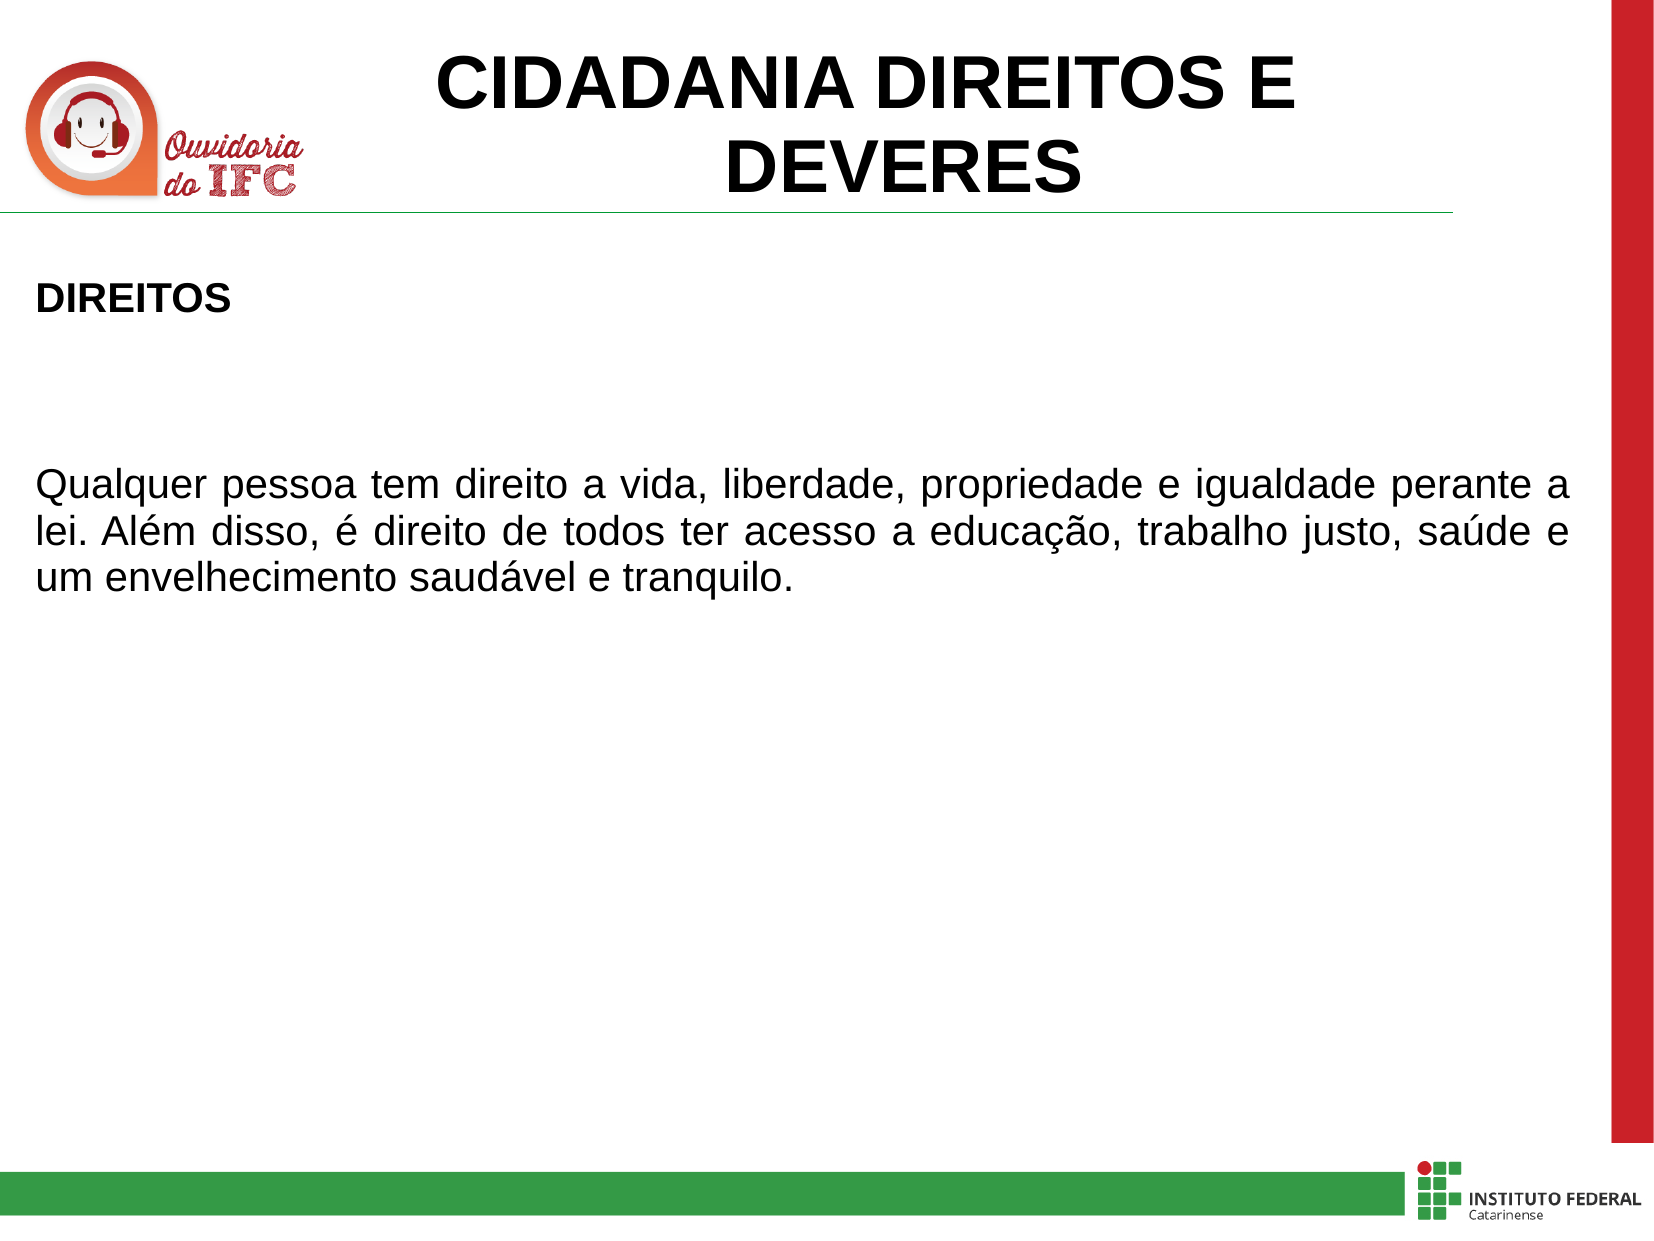

CIDADANIA DIREITOS E DEVERES
# DIREITOS
Qualquer pessoa tem direito a vida, liberdade, propriedade e igualdade perante a lei. Além disso, é direito de todos ter acesso a educação, trabalho justo, saúde e um envelhecimento saudável e tranquilo.